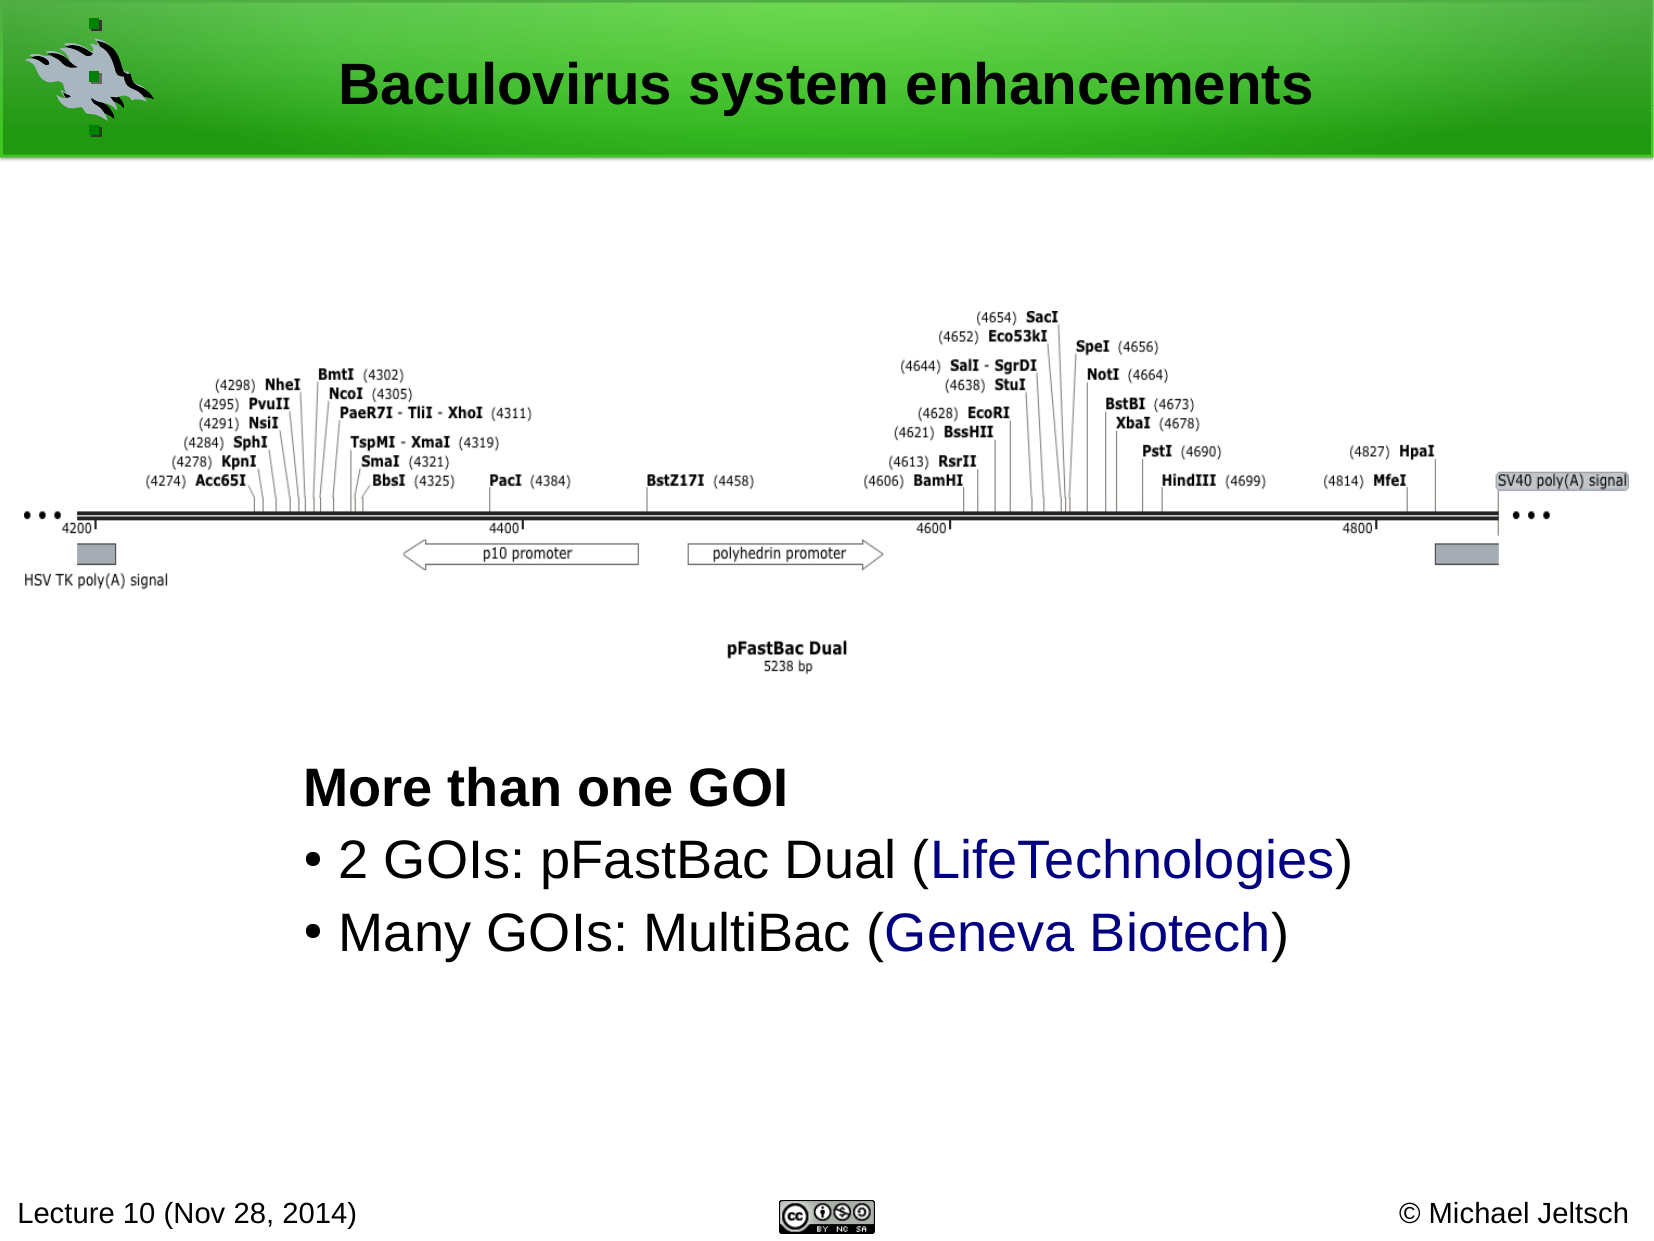

# Baculovirus system enhancements
More than one GOI
2 GOIs: pFastBac Dual (LifeTechnologies)
Many GOIs: MultiBac (Geneva Biotech)